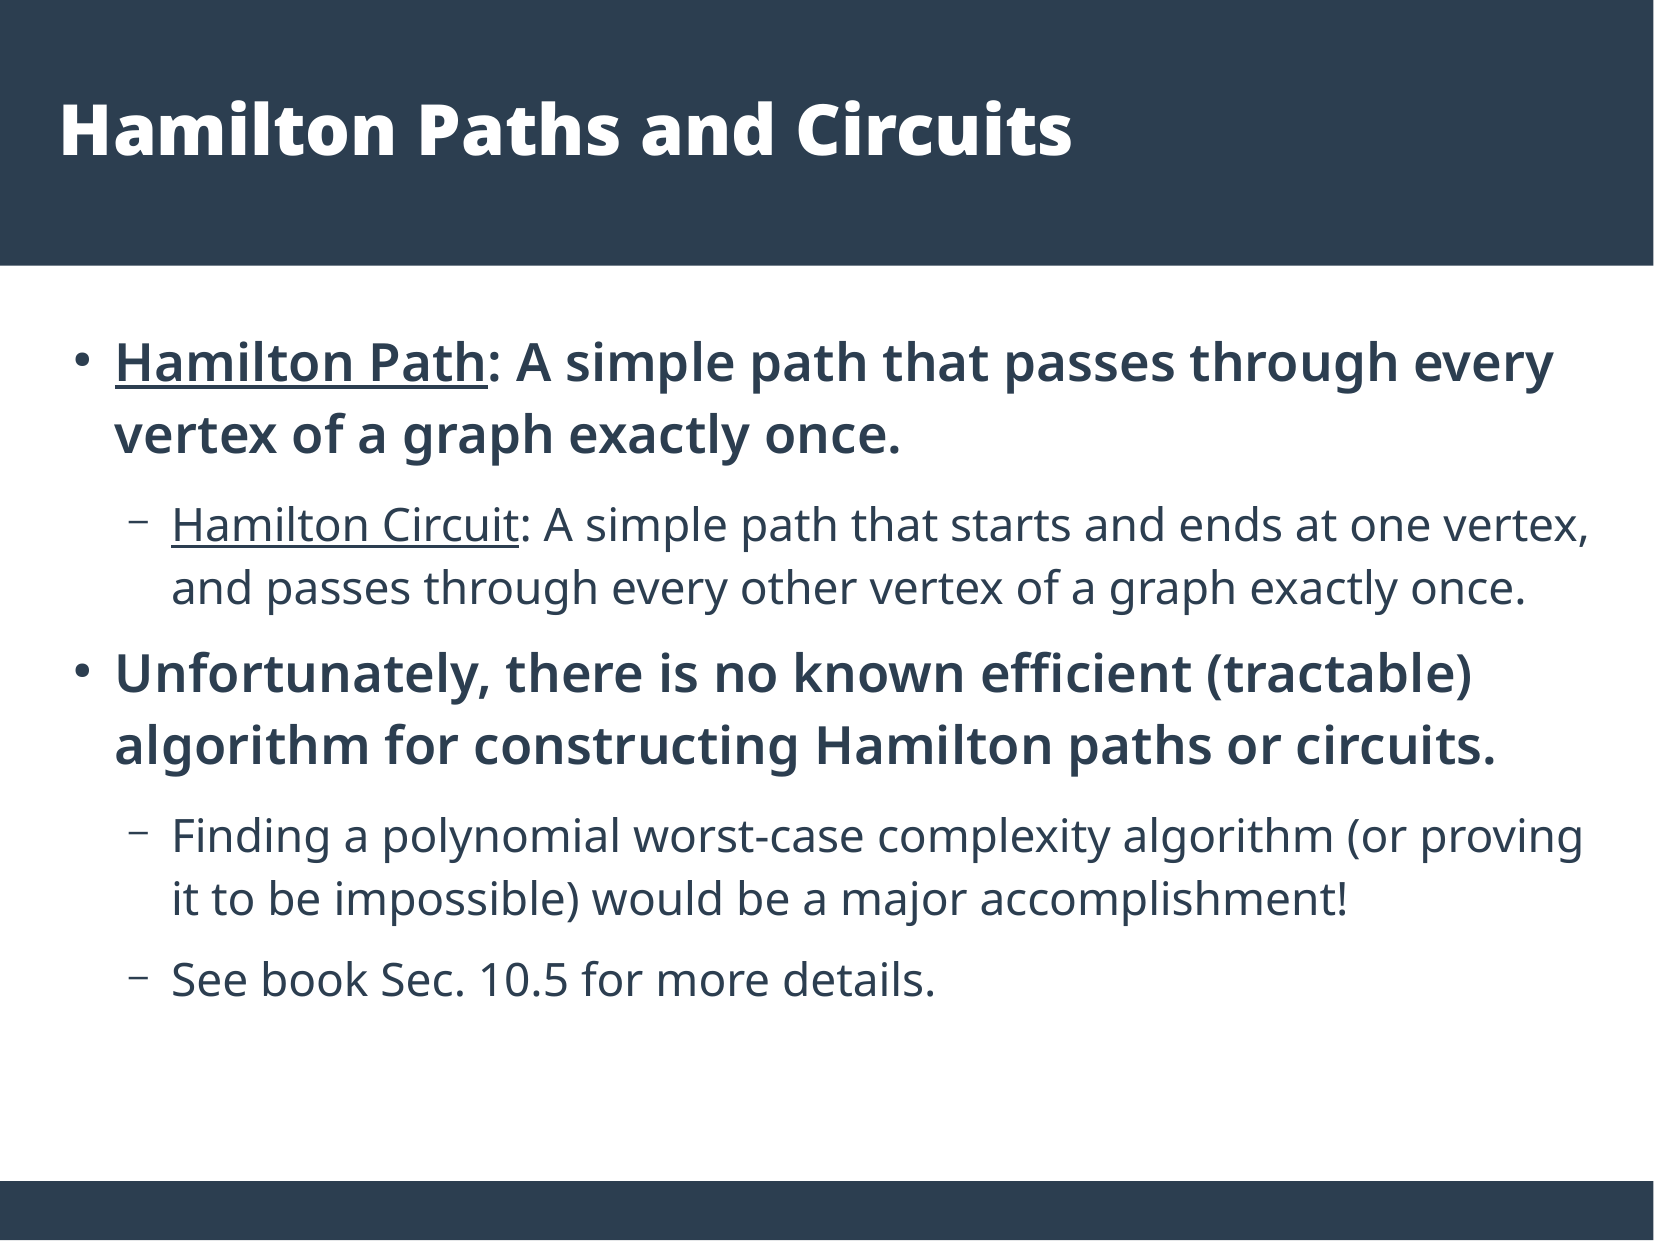

# Hamilton Paths and Circuits
Hamilton Path: A simple path that passes through every vertex of a graph exactly once.
Hamilton Circuit: A simple path that starts and ends at one vertex, and passes through every other vertex of a graph exactly once.
Unfortunately, there is no known efficient (tractable) algorithm for constructing Hamilton paths or circuits.
Finding a polynomial worst-case complexity algorithm (or proving it to be impossible) would be a major accomplishment!
See book Sec. 10.5 for more details.